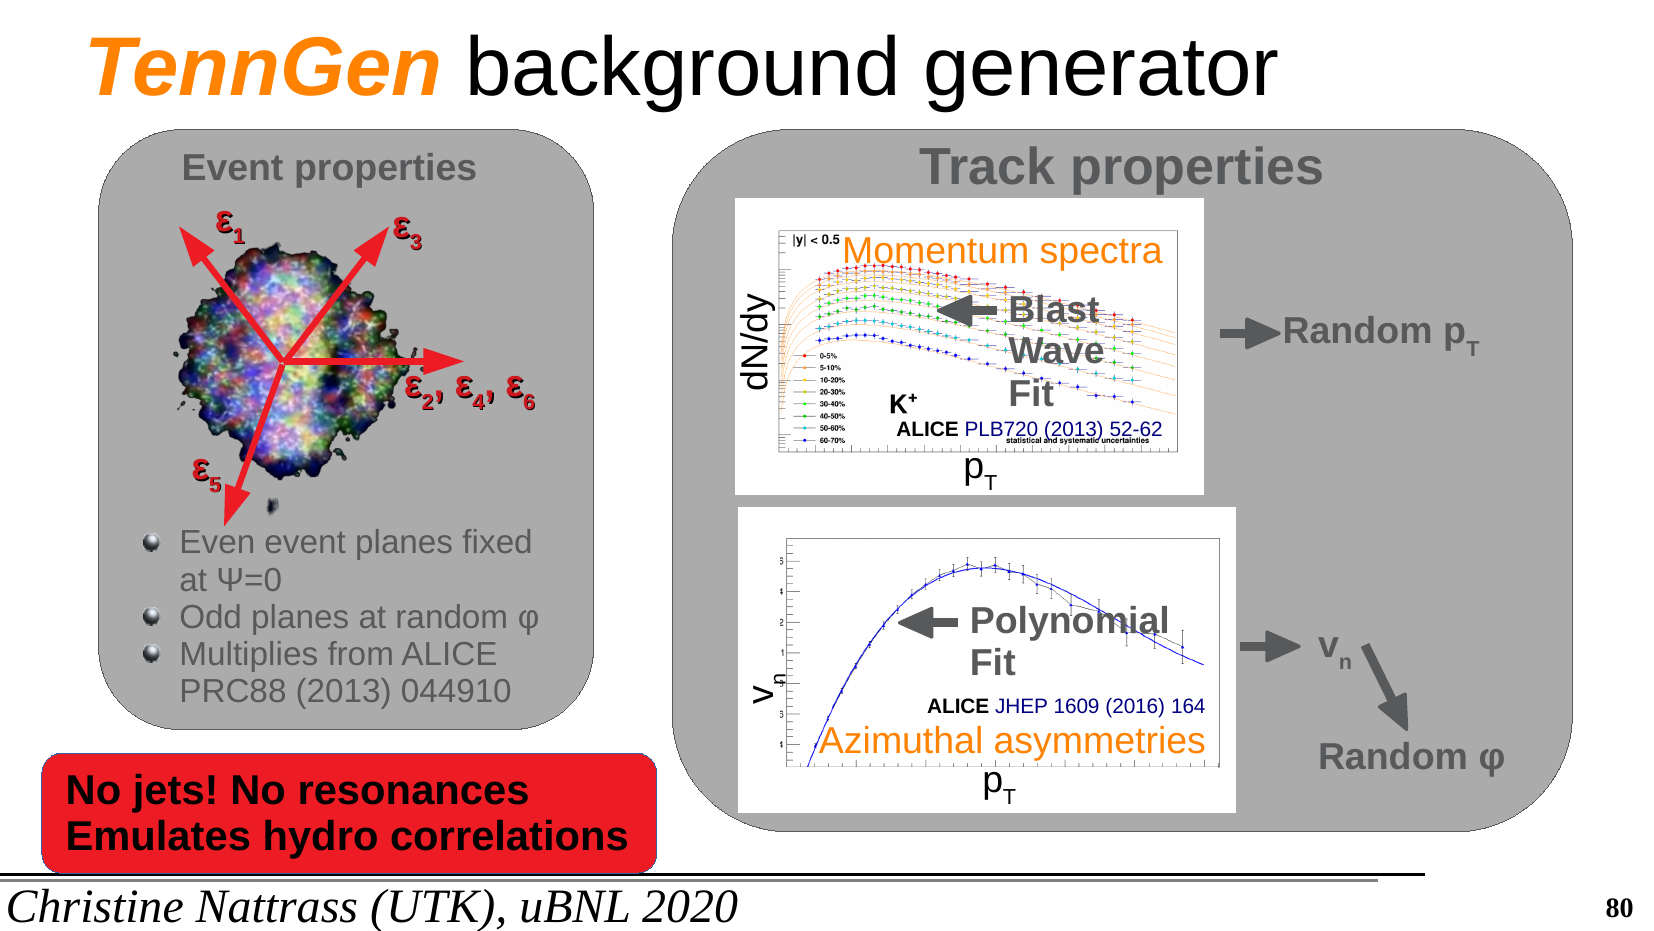

# TennGen background generator
Event properties
ε1
ε3
ε2, ε4, ε6
ε5
Even event planes fixed at Ψ=0
Odd planes at random φ
Multiplies from ALICE PRC88 (2013) 044910
Track properties
Momentum spectra
dN/dy
ALICE PLB720 (2013) 52-62
pT
Blast Wave Fit
Random pT
vn
ALICE JHEP 1609 (2016) 164
Azimuthal asymmetries
pT
Polynomial Fit
vn
Random φ
No jets! No resonances
Emulates hydro correlations